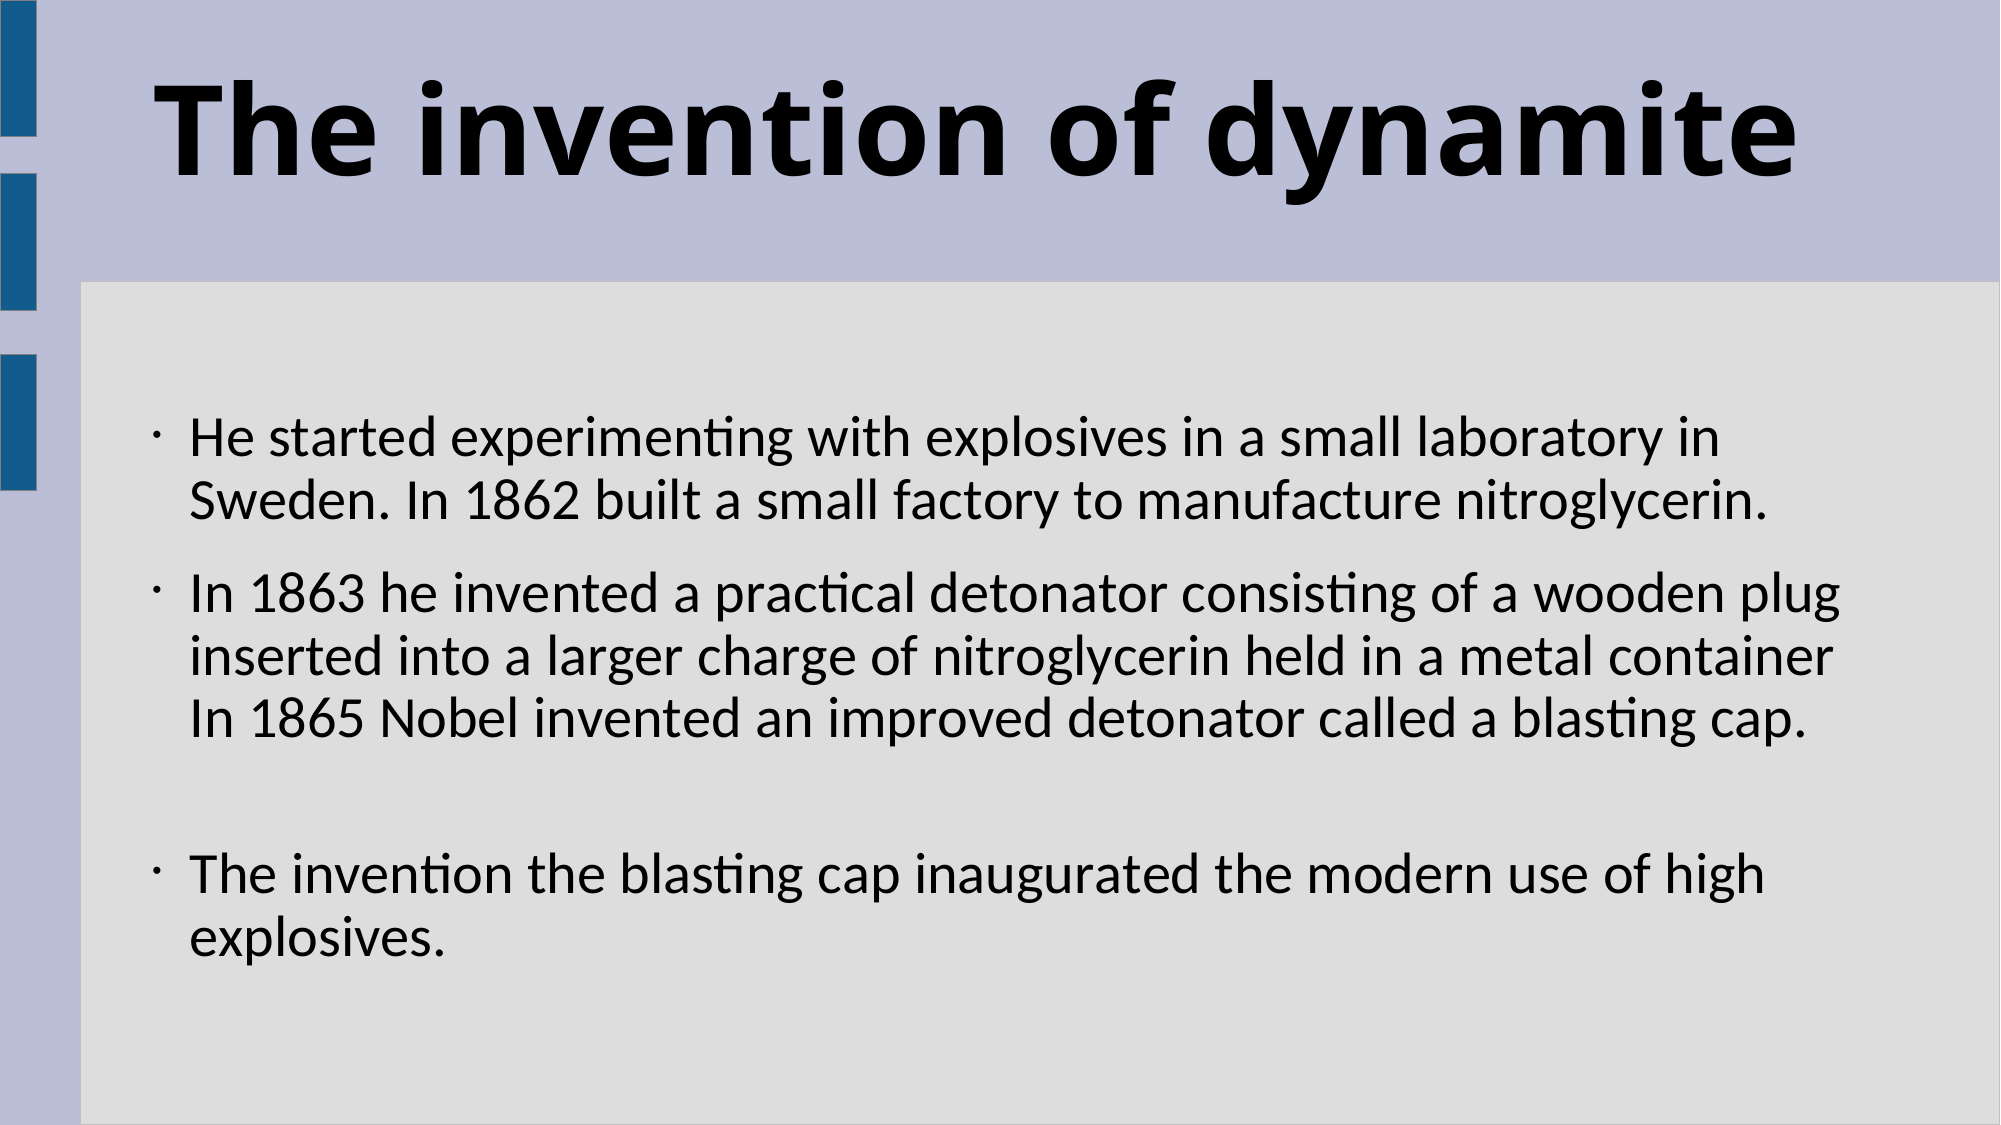

# The invention of dynamite
He started experimenting with explosives in a small laboratory in Sweden. In 1862 built a small factory to manufacture nitroglycerin.
In 1863 he invented a practical detonator consisting of a wooden plug inserted into a larger charge of nitroglycerin held in a metal container In 1865 Nobel invented an improved detonator called a blasting cap.
The invention the blasting cap inaugurated the modern use of high explosives.